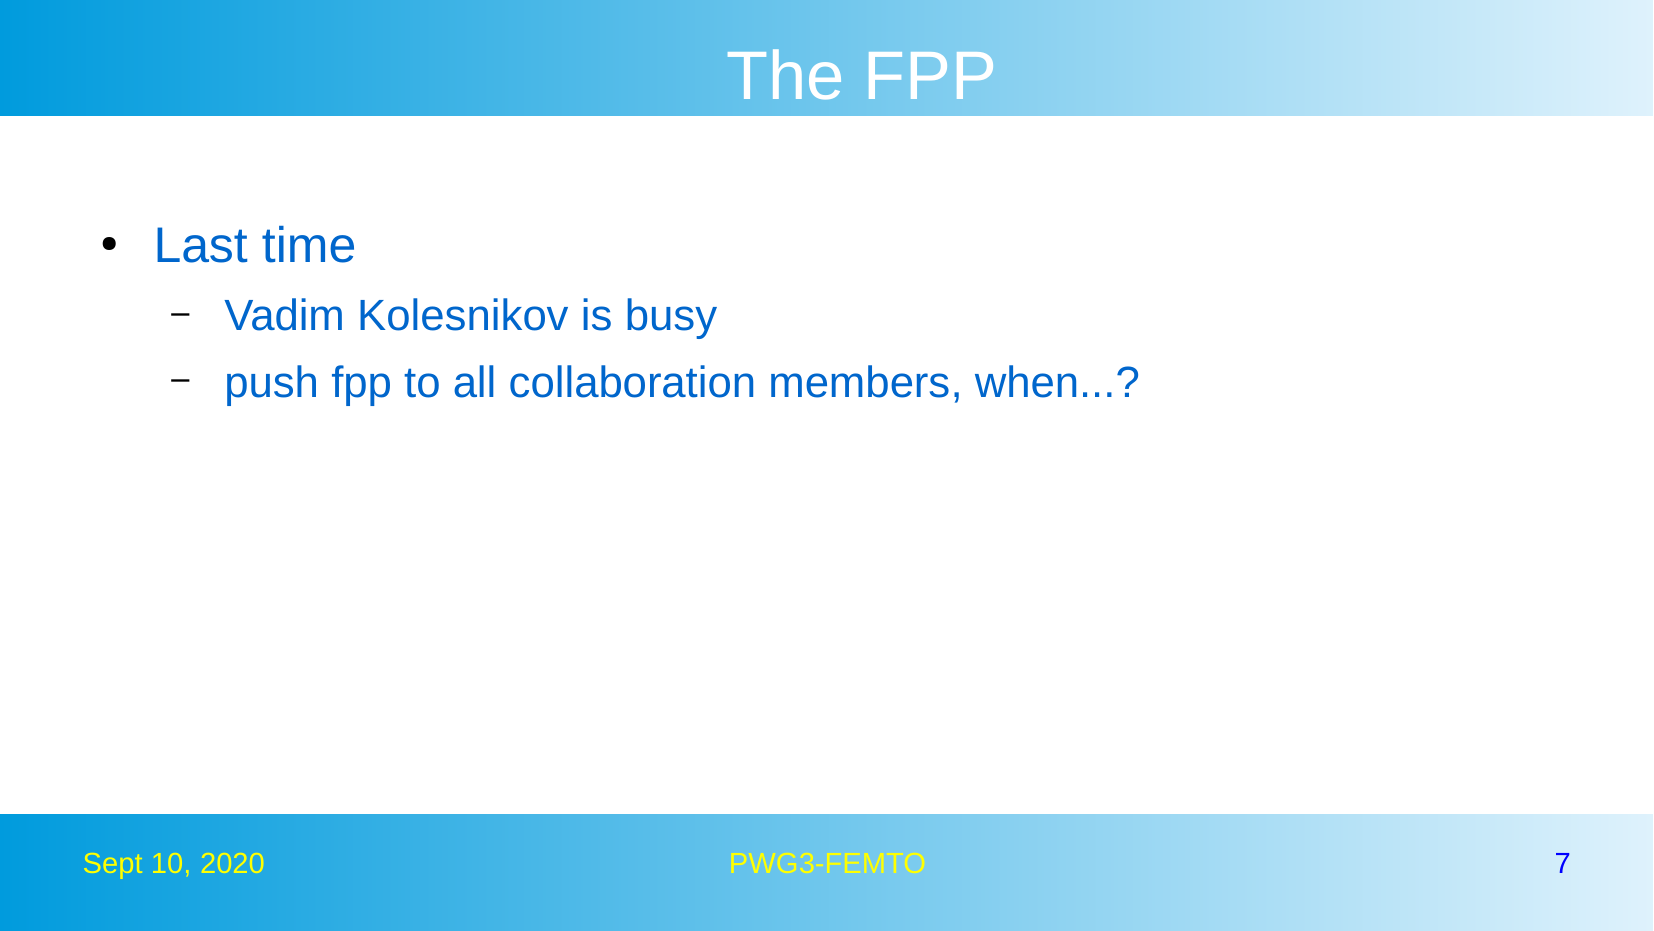

The FPP
# Last time
Vadim Kolesnikov is busy
push fpp to all collaboration members, when...?
Sept 10, 2020
PWG3-FEMTO
7